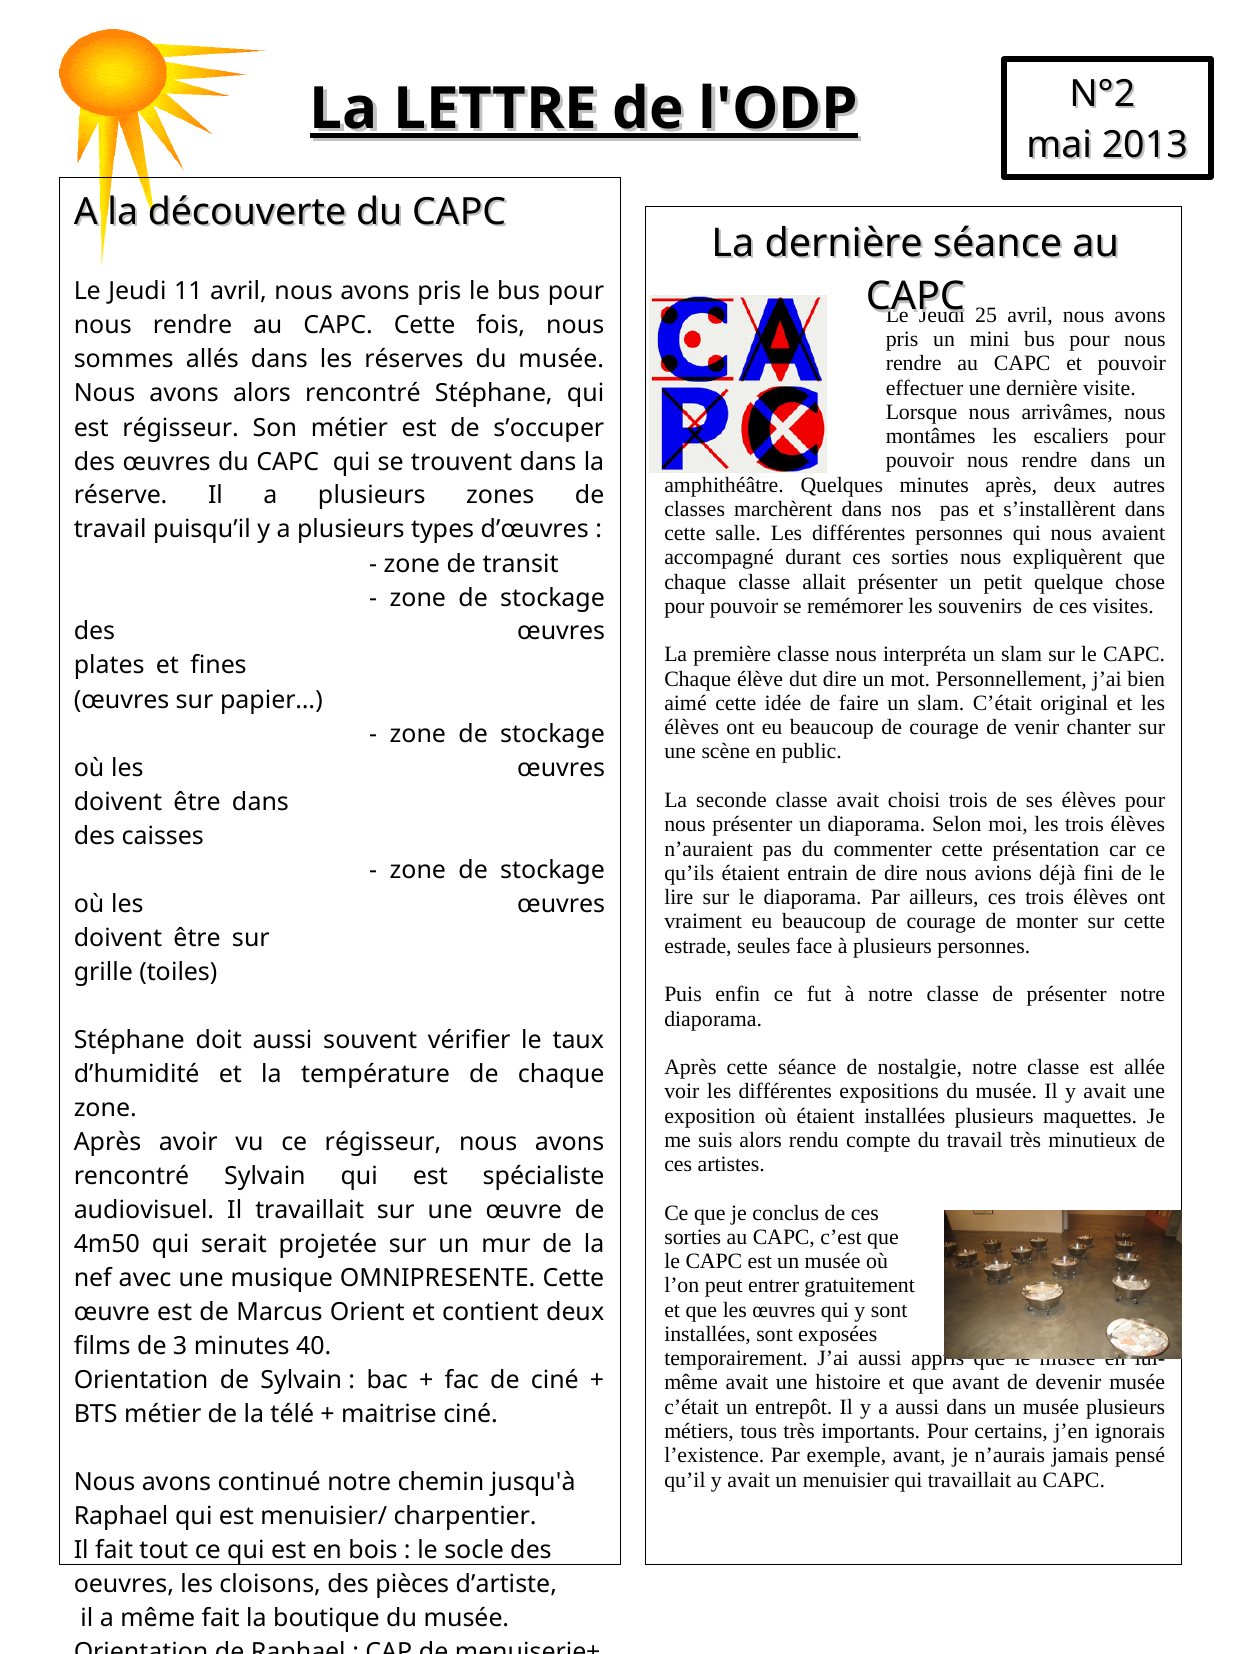

La LETTRE de l'ODP
N°2
mai 2013
A la découverte du CAPC
La dernière séance au CAPC
Le Jeudi 11 avril, nous avons pris le bus pour nous rendre au CAPC. Cette fois, nous sommes allés dans les réserves du musée. Nous avons alors rencontré Stéphane, qui est régisseur. Son métier est de s’occuper des œuvres du CAPC  qui se trouvent dans la réserve. Il a plusieurs zones de travail puisqu’il y a plusieurs types d’œuvres :
				- zone de transit
				- zone de stockage des 					œuvres plates et fines 					(œuvres sur papier…)
				- zone de stockage où les 					œuvres doivent être dans 					des caisses
				- zone de stockage où les 					œuvres doivent être sur 					grille (toiles)
Stéphane doit aussi souvent vérifier le taux d’humidité et la température de chaque zone.
Après avoir vu ce régisseur, nous avons rencontré Sylvain qui est spécialiste audiovisuel. Il travaillait sur une œuvre de 4m50 qui serait projetée sur un mur de la nef avec une musique OMNIPRESENTE. Cette œuvre est de Marcus Orient et contient deux films de 3 minutes 40.
Orientation de Sylvain : bac + fac de ciné + BTS métier de la télé + maitrise ciné.
Nous avons continué notre chemin jusqu'à
Raphael qui est menuisier/ charpentier.
Il fait tout ce qui est en bois : le socle des
oeuvres, les cloisons, des pièces d’artiste,
 il a même fait la boutique du musée.
Orientation de Raphael : CAP de menuiserie+
 BAC PRO menuiserie + compagnon.
Cyril, lui, travaille dans la bibliothèque. Celle-ci fut créée en 1990 et contient désormais 40 000 volumes sur l’art comme le design, l’architecture, la photo… Elle offre aussi un ensemble d’archives multimédia sur l’histoire de l’institution. La consultation de ces livres est faite sur place uniquement. C’est Cyril qui achète les livres et qui nous aide à les trouver.
Orientation de Cyril : BAC L + formation IUT métier du livre.
			Le Jeudi 25 avril, nous avons 			pris un mini bus pour nous 			rendre au CAPC et pouvoir 			effectuer une dernière visite.
			Lorsque nous arrivâmes, nous 			montâmes les escaliers pour 			pouvoir nous rendre dans un amphithéâtre. Quelques minutes après, deux autres classes marchèrent dans nos pas et s’installèrent dans cette salle. Les différentes personnes qui nous avaient accompagné durant ces sorties nous expliquèrent que chaque classe allait présenter un petit quelque chose pour pouvoir se remémorer les souvenirs  de ces visites.
La première classe nous interpréta un slam sur le CAPC. Chaque élève dut dire un mot. Personnellement, j’ai bien aimé cette idée de faire un slam. C’était original et les élèves ont eu beaucoup de courage de venir chanter sur une scène en public.
La seconde classe avait choisi trois de ses élèves pour nous présenter un diaporama. Selon moi, les trois élèves n’auraient pas du commenter cette présentation car ce qu’ils étaient entrain de dire nous avions déjà fini de le lire sur le diaporama. Par ailleurs, ces trois élèves ont vraiment eu beaucoup de courage de monter sur cette estrade, seules face à plusieurs personnes.
Puis enfin ce fut à notre classe de présenter notre diaporama.
Après cette séance de nostalgie, notre classe est allée voir les différentes expositions du musée. Il y avait une exposition où étaient installées plusieurs maquettes. Je me suis alors rendu compte du travail très minutieux de ces artistes.
Ce que je conclus de ces
sorties au CAPC, c’est que
le CAPC est un musée où
l’on peut entrer gratuitement
et que les œuvres qui y sont
installées, sont exposées
temporairement. J’ai aussi appris que le musée en lui-même avait une histoire et que avant de devenir musée c’était un entrepôt. Il y a aussi dans un musée plusieurs métiers, tous très importants. Pour certains, j’en ignorais l’existence. Par exemple, avant, je n’aurais jamais pensé qu’il y avait un menuisier qui travaillait au CAPC.